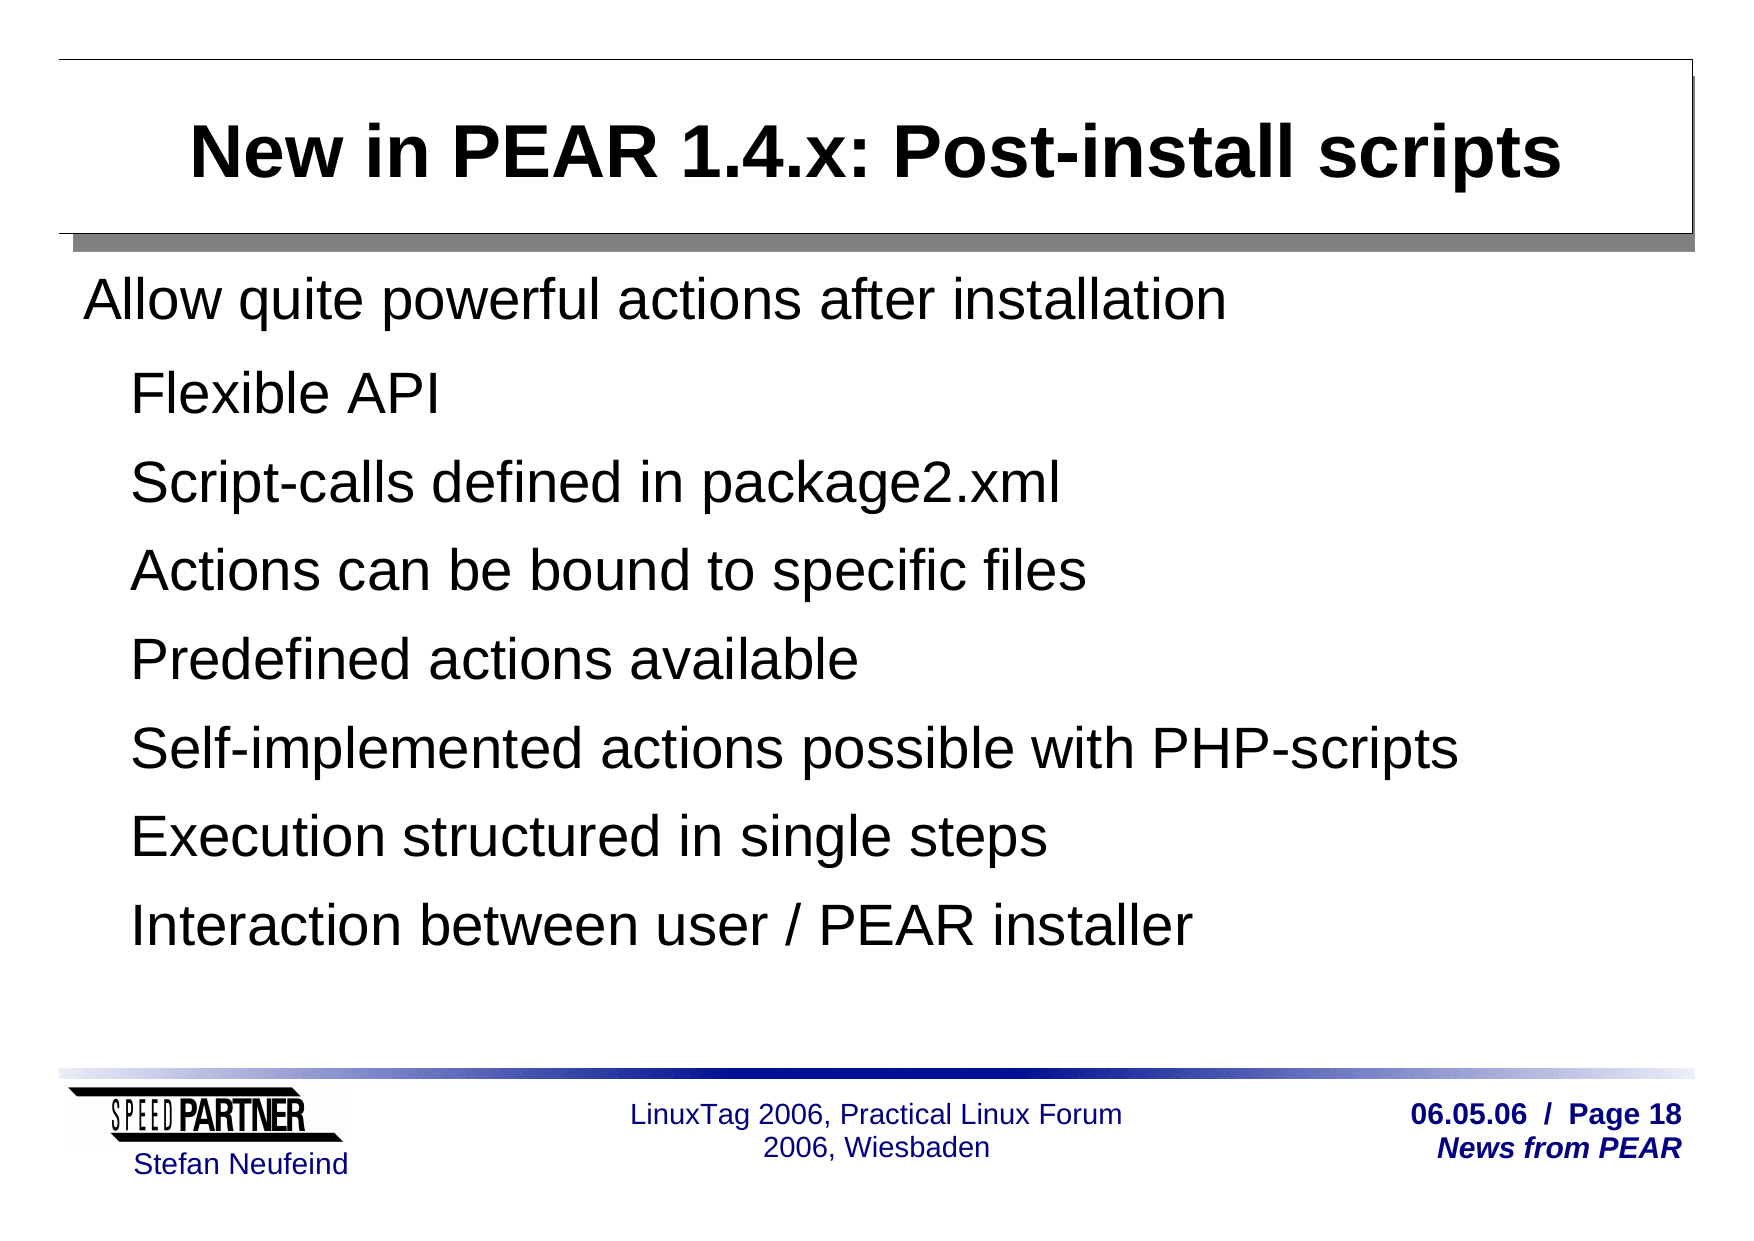

# New in PEAR 1.4.x: Post-install scripts
Allow quite powerful actions after installation
Flexible API
Script-calls defined in package2.xml
Actions can be bound to specific files
Predefined actions available
Self-implemented actions possible with PHP-scripts
Execution structured in single steps
Interaction between user / PEAR installer